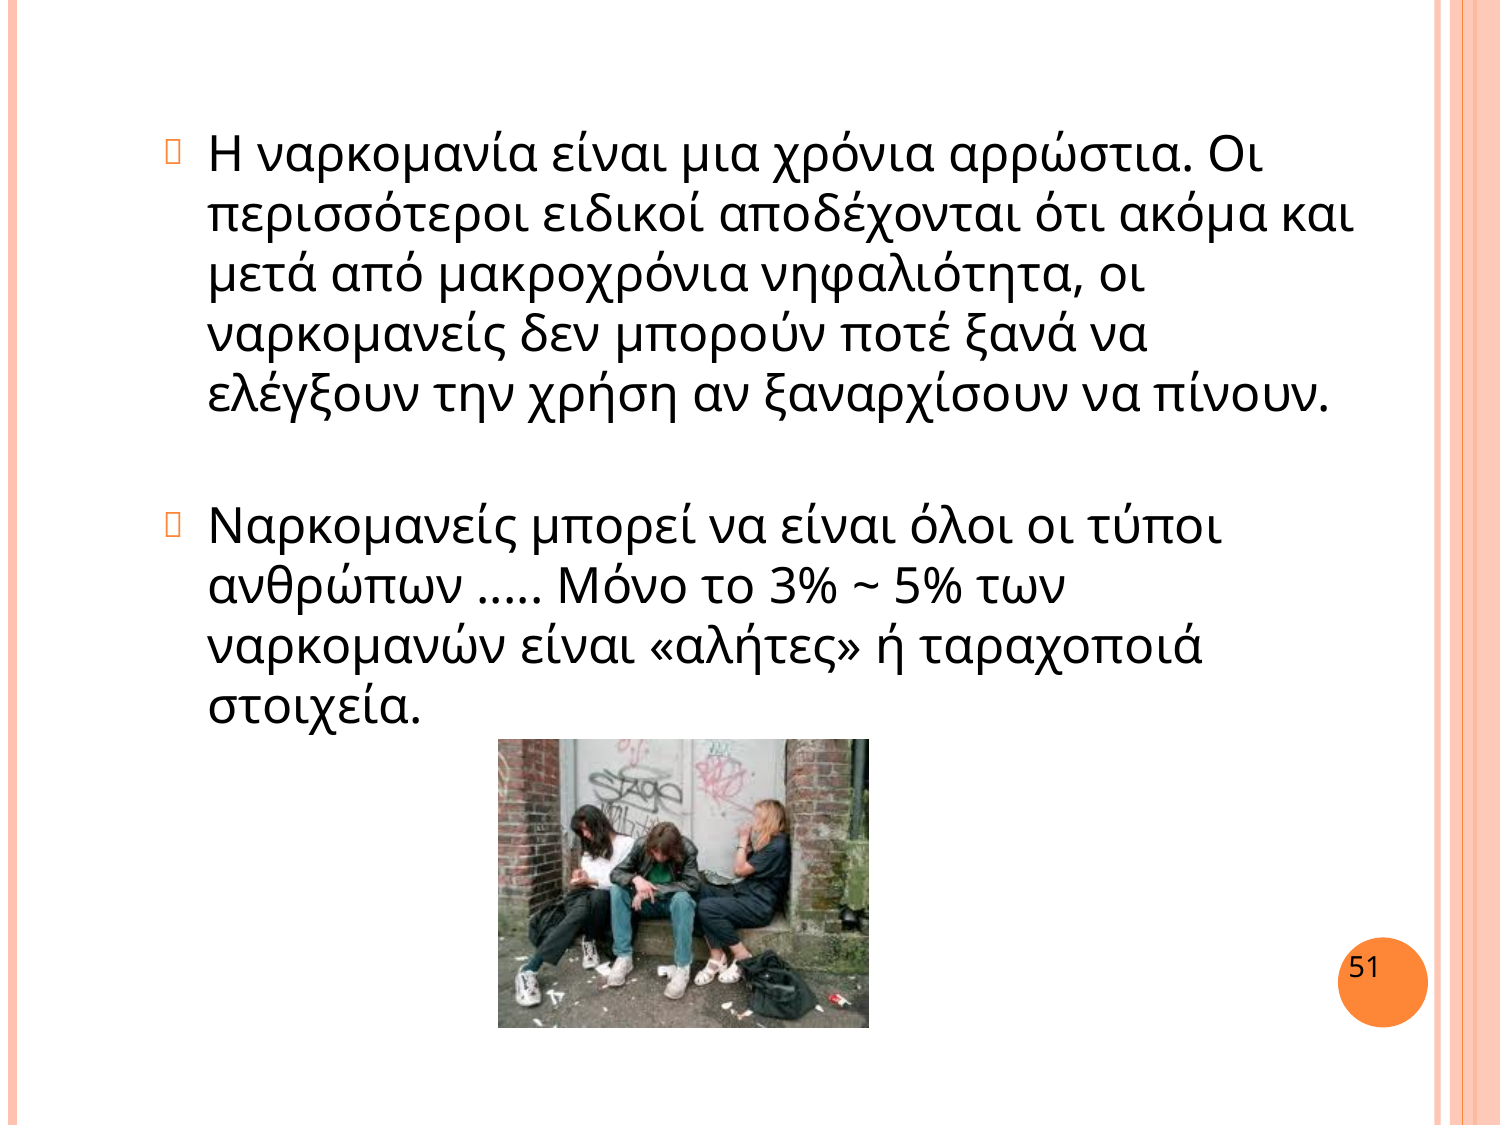

# Η ναρκομανία είναι μια χρόνια αρρώστια. Οι περισσότεροι ειδικοί αποδέχονται ότι ακόμα και μετά από μακροχρόνια νηφαλιότητα, οι ναρκομανείς δεν μπορούν ποτέ ξανά να ελέγξουν την χρήση αν ξαναρχίσουν να πίνουν.
Ναρκομανείς μπορεί να είναι όλοι οι τύποι ανθρώπων ..... Μόνο το 3% ~ 5% των ναρκομανών είναι «αλήτες» ή ταραχοποιά στοιχεία.